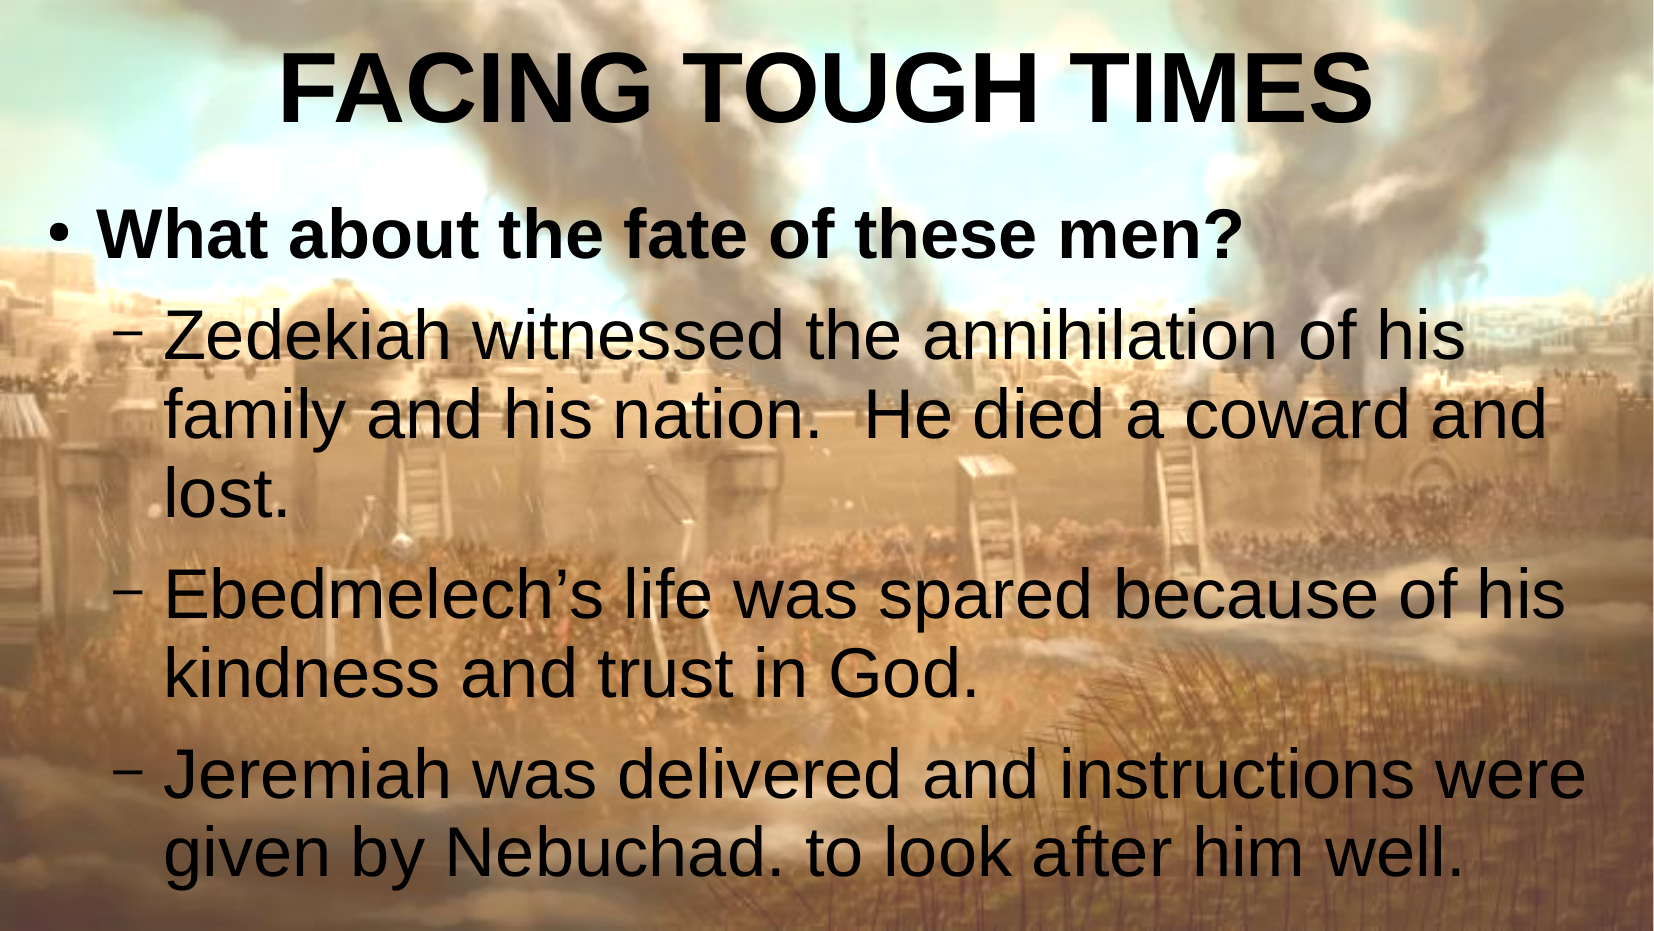

# FACING TOUGH TIMES
What about the fate of these men?
Zedekiah witnessed the annihilation of his family and his nation. He died a coward and lost.
Ebedmelech’s life was spared because of his kindness and trust in God.
Jeremiah was delivered and instructions were given by Nebuchad. to look after him well.